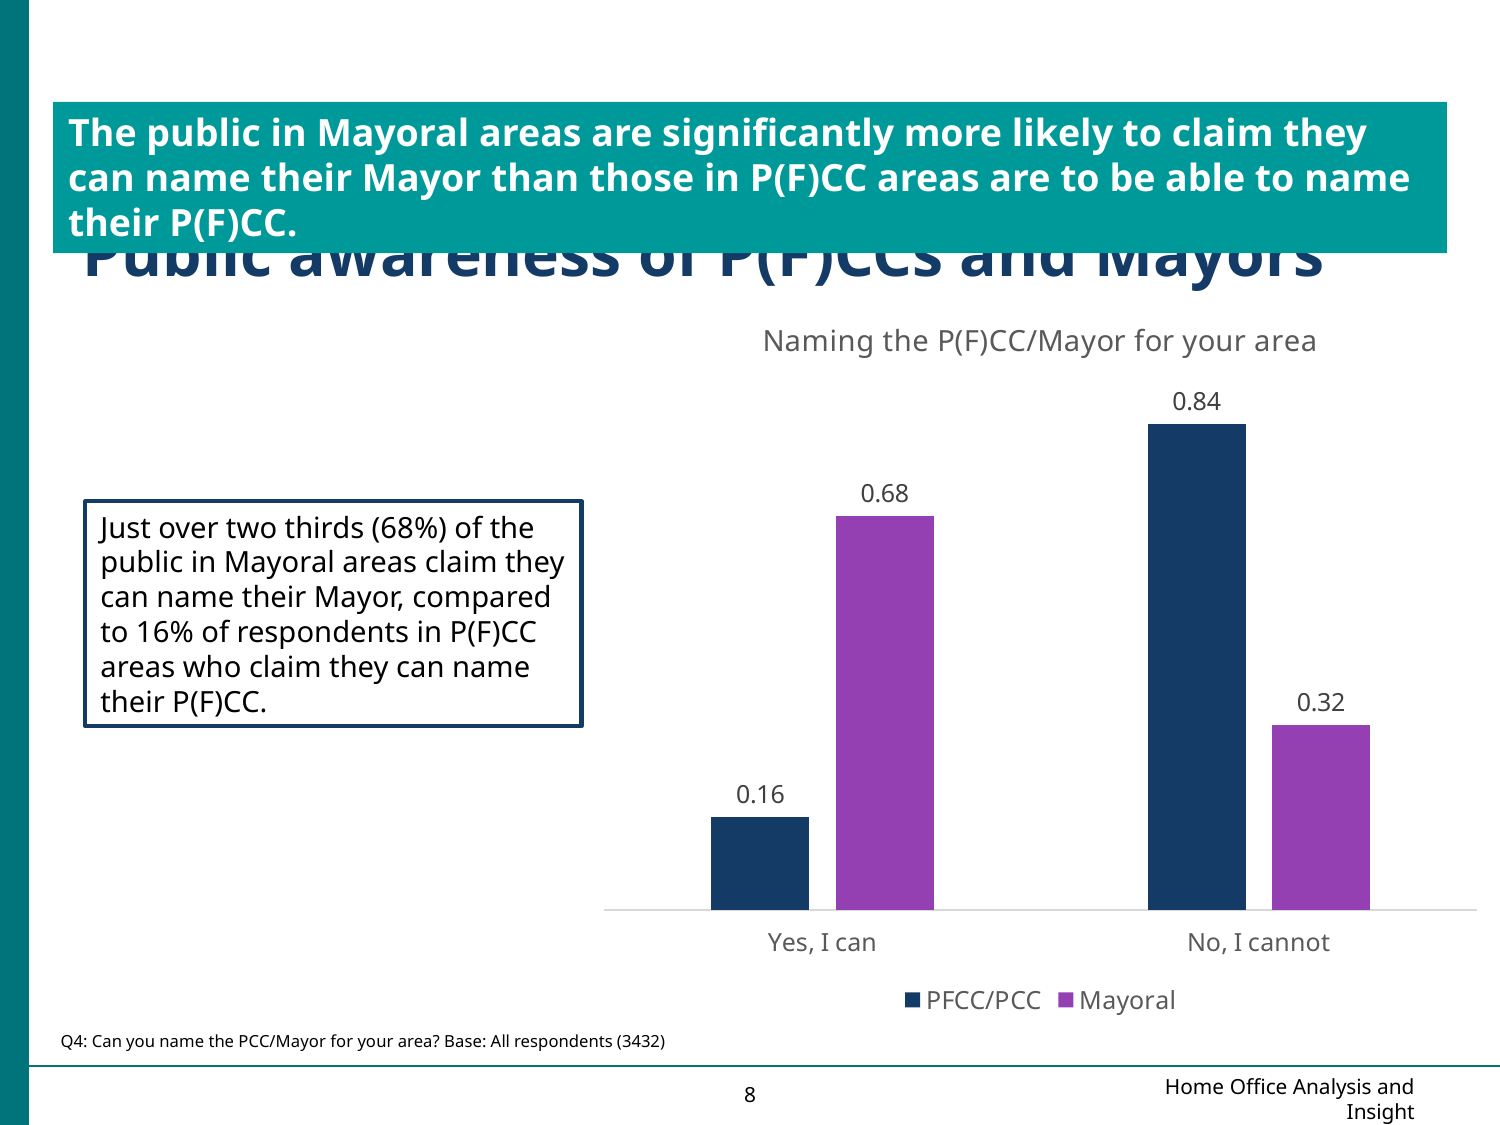

The public in Mayoral areas are significantly more likely to claim they can name their Mayor than those in P(F)CC areas are to be able to name their P(F)CC.
# Public awareness of P(F)CCs and Mayors
### Chart: Naming the P(F)CC/Mayor for your area
| Category | PFCC/PCC | Mayoral |
|---|---|---|
| Yes, I can | 0.16 | 0.68 |
| No, I cannot | 0.84 | 0.32 |Just over two thirds (68%) of the public in Mayoral areas claim they can name their Mayor, compared to 16% of respondents in P(F)CC areas who claim they can name their P(F)CC.
Q4: Can you name the PCC/Mayor for your area? Base: All respondents (3432)
4